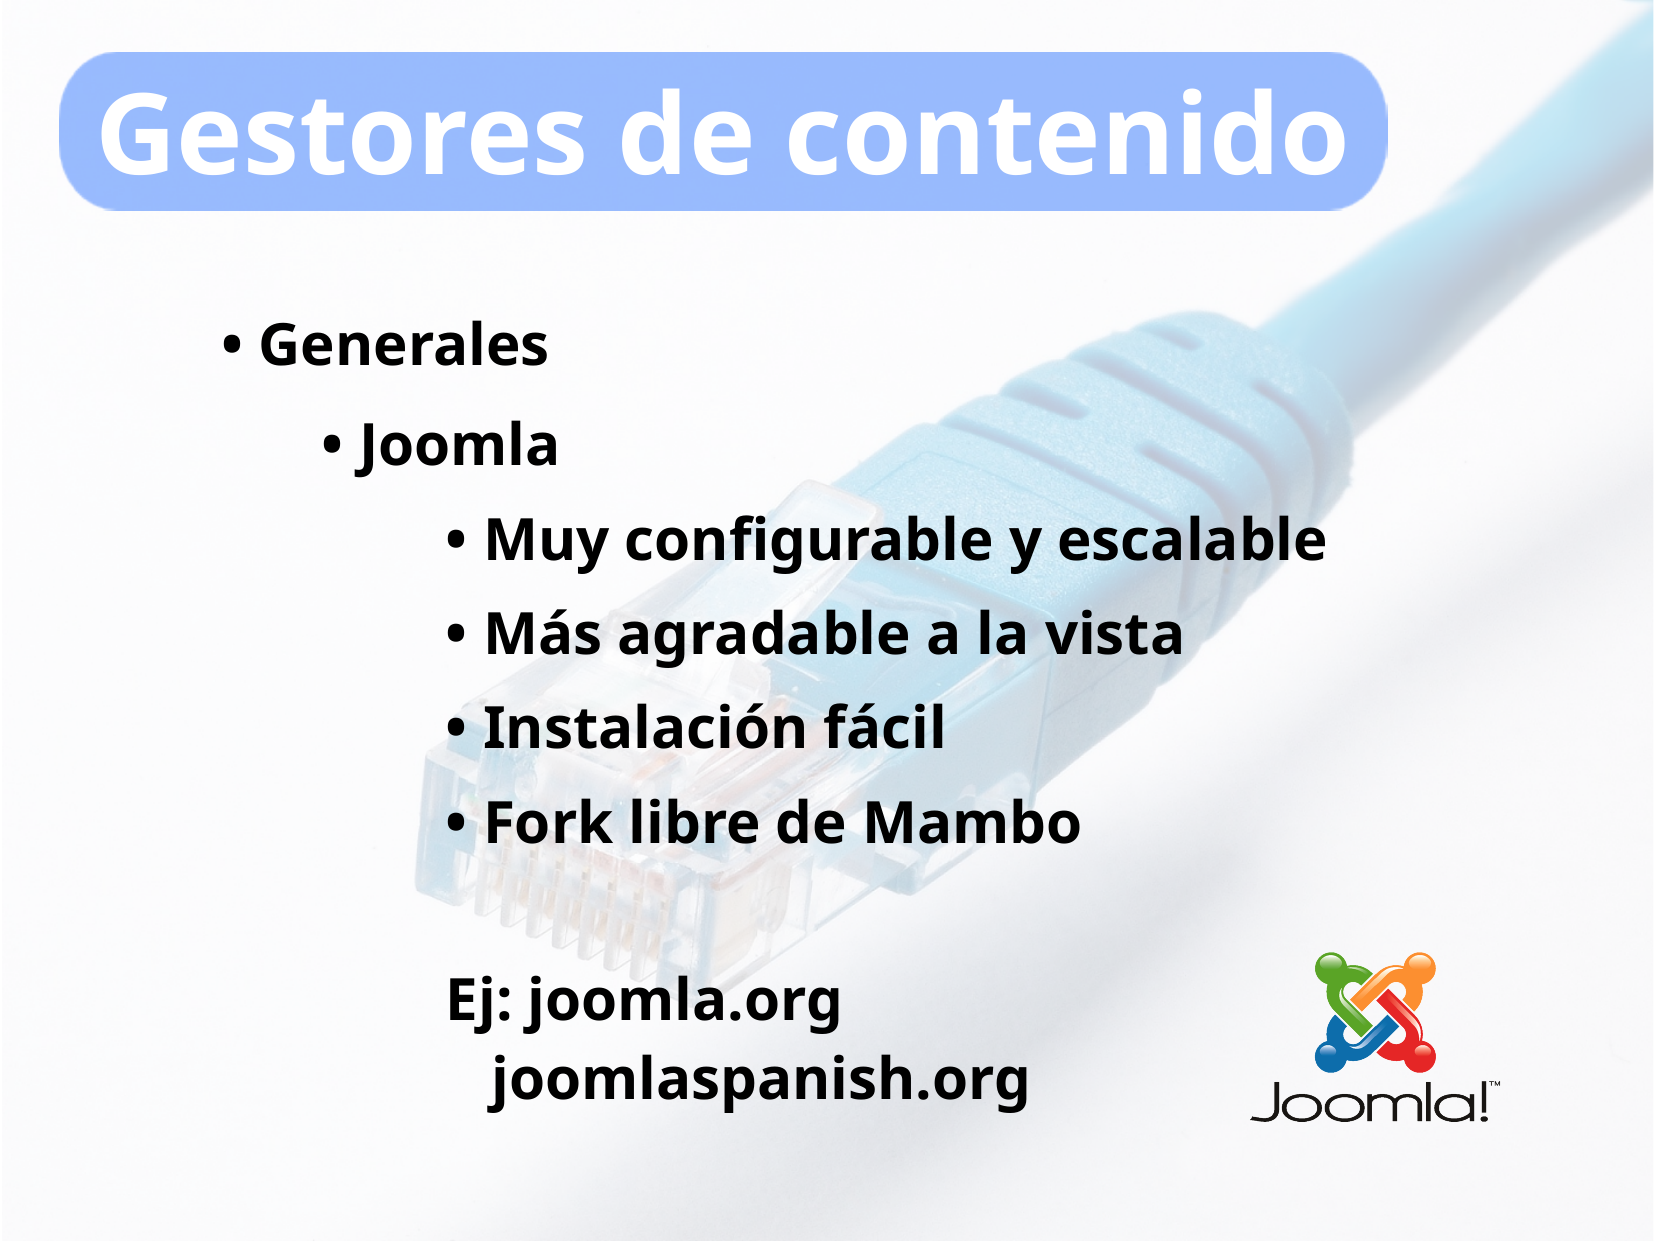

Gestores de contenido
• Generales
• Joomla
• Muy configurable y escalable
• Más agradable a la vista
• Instalación fácil
• Fork libre de Mambo
Ej: joomla.org
 joomlaspanish.org